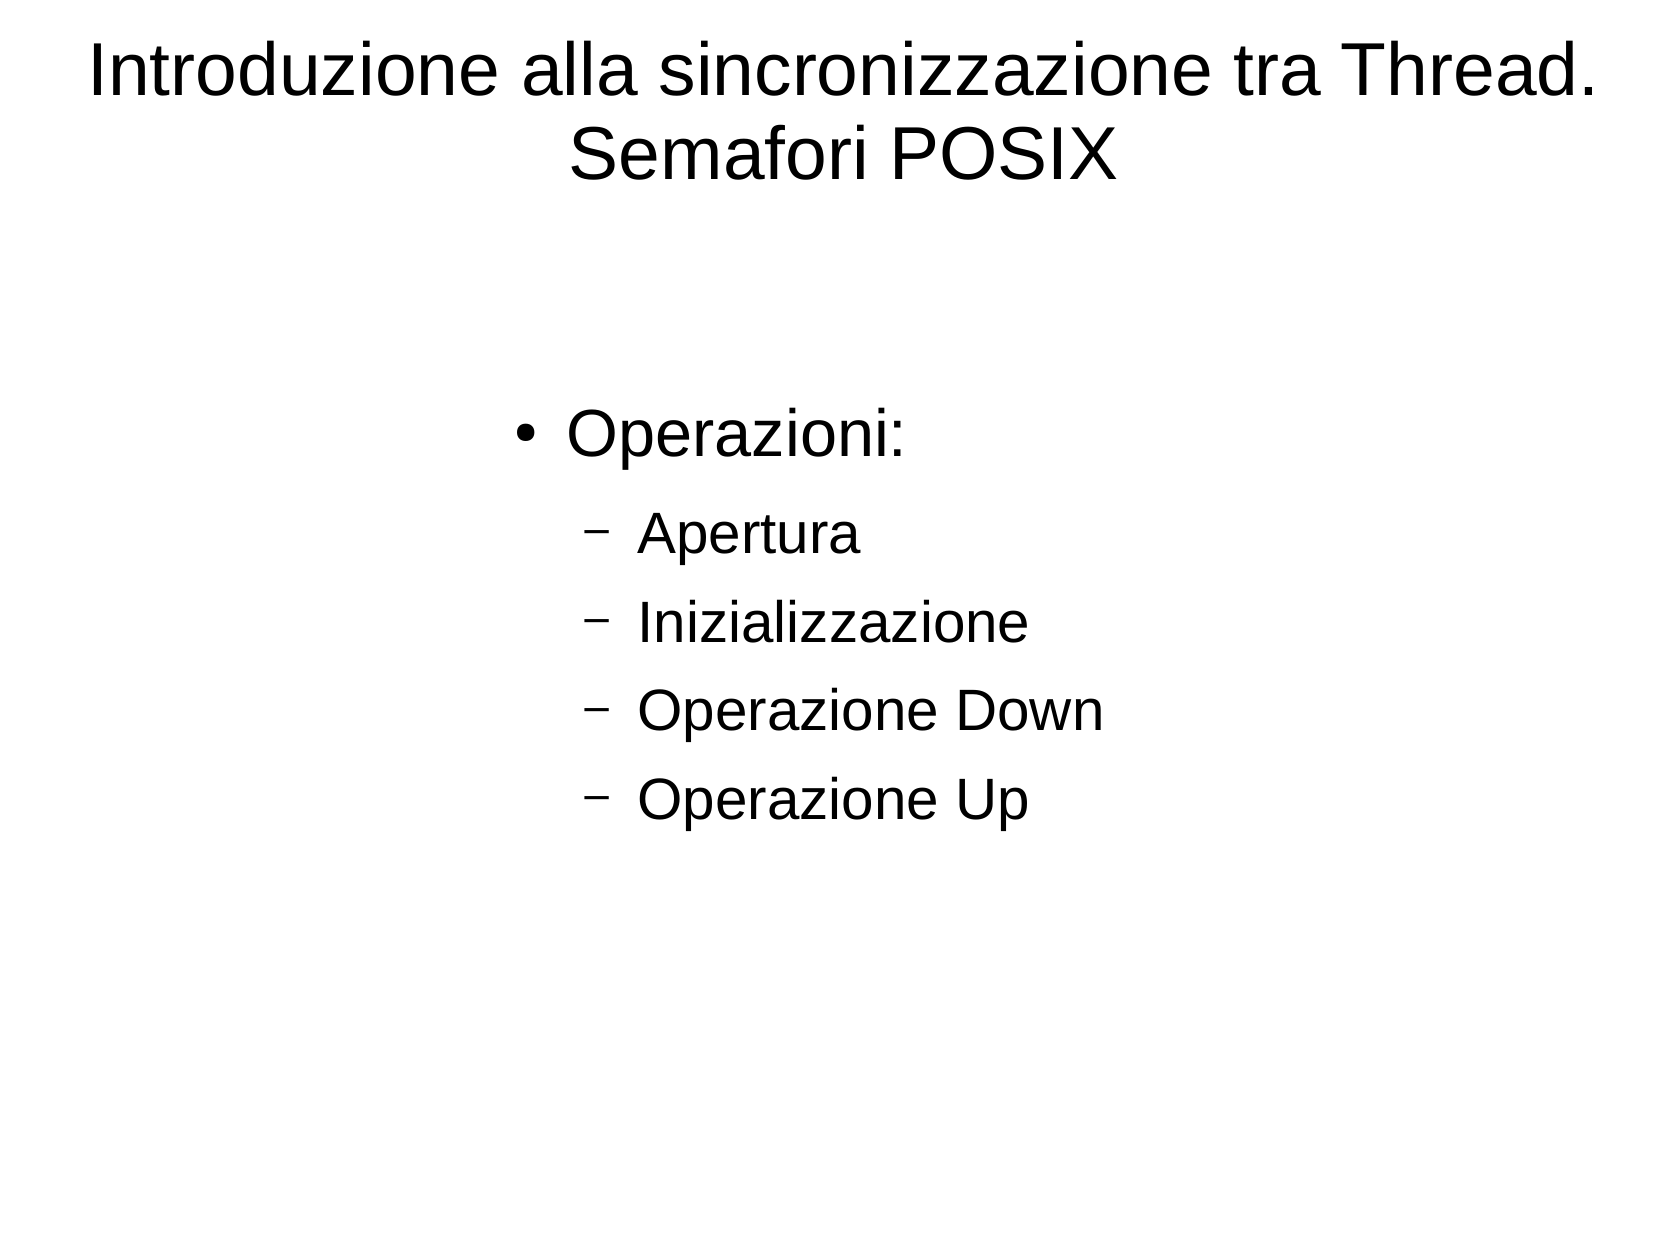

# Introduzione alla sincronizzazione tra Thread. Semafori POSIX
Operazioni:
Apertura
Inizializzazione
Operazione Down
Operazione Up